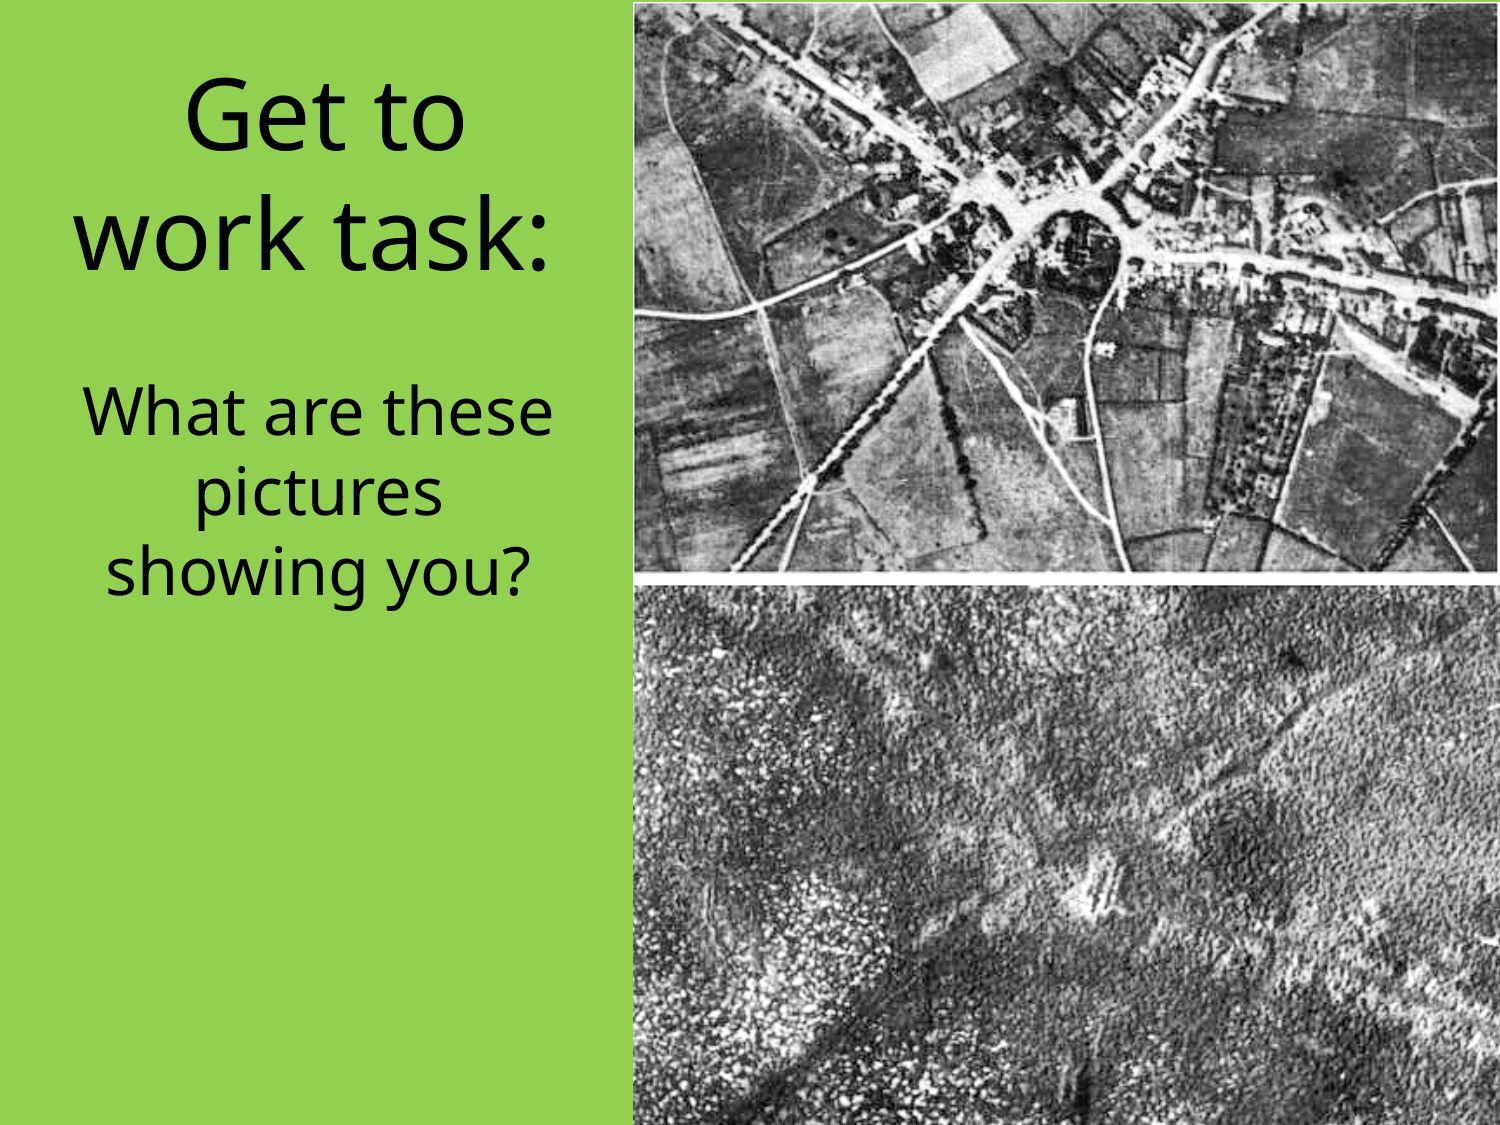

Get to work task:
What are these pictures showing you?